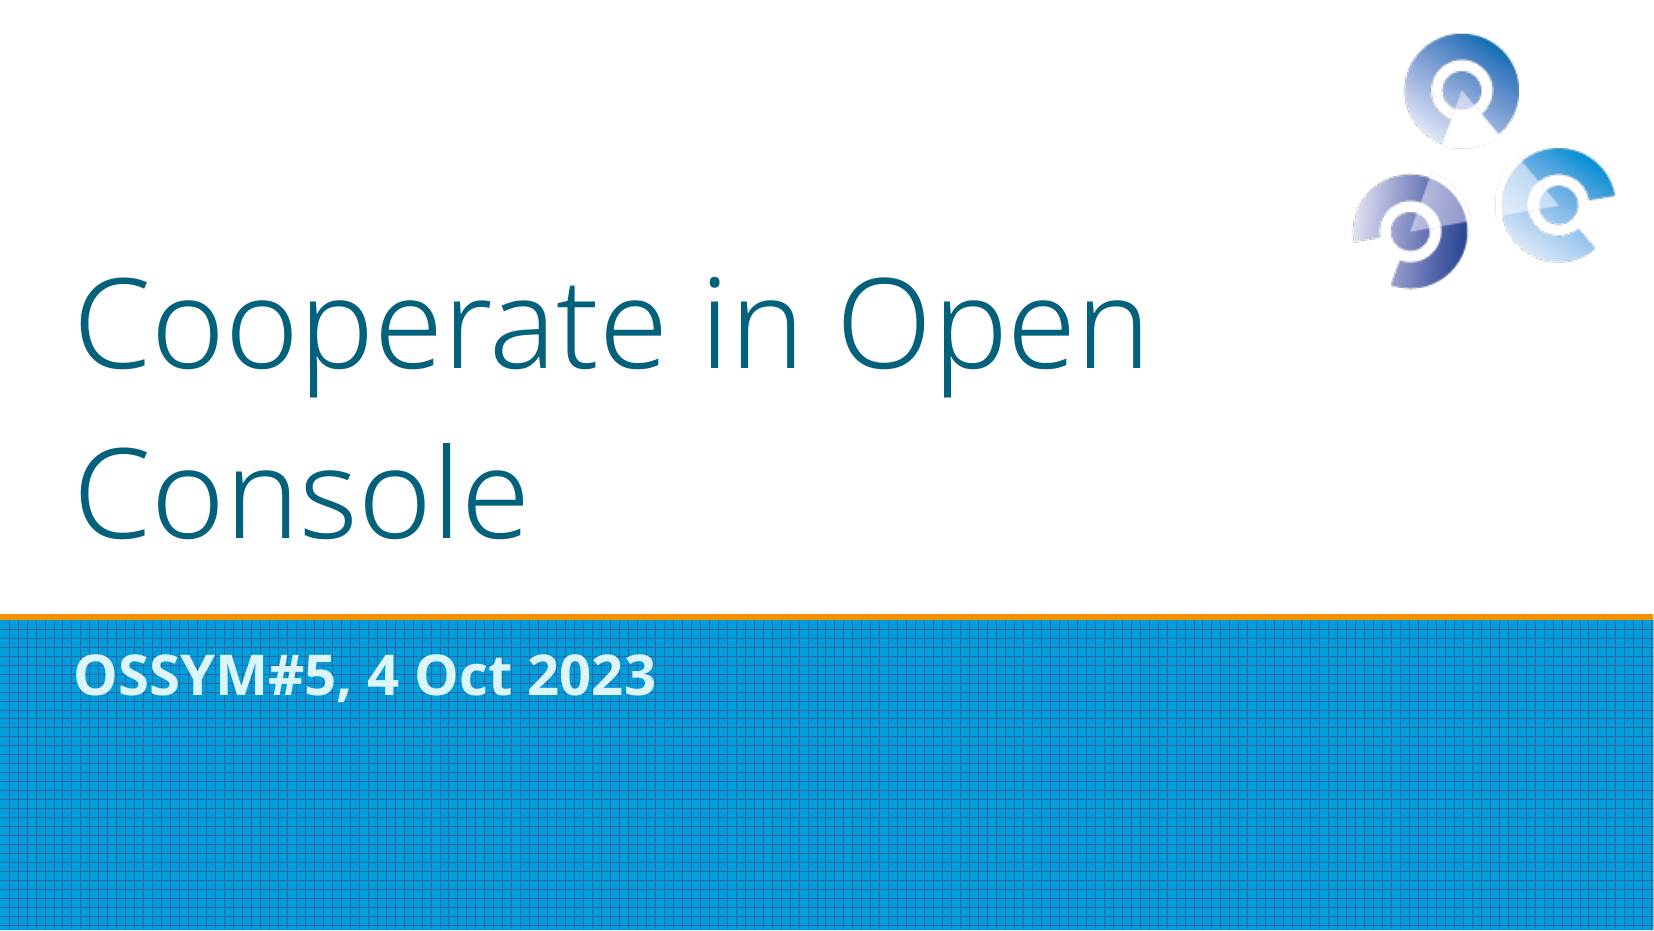

# Cooperate in Open Console
OSSYM#5, 4 Oct 2023